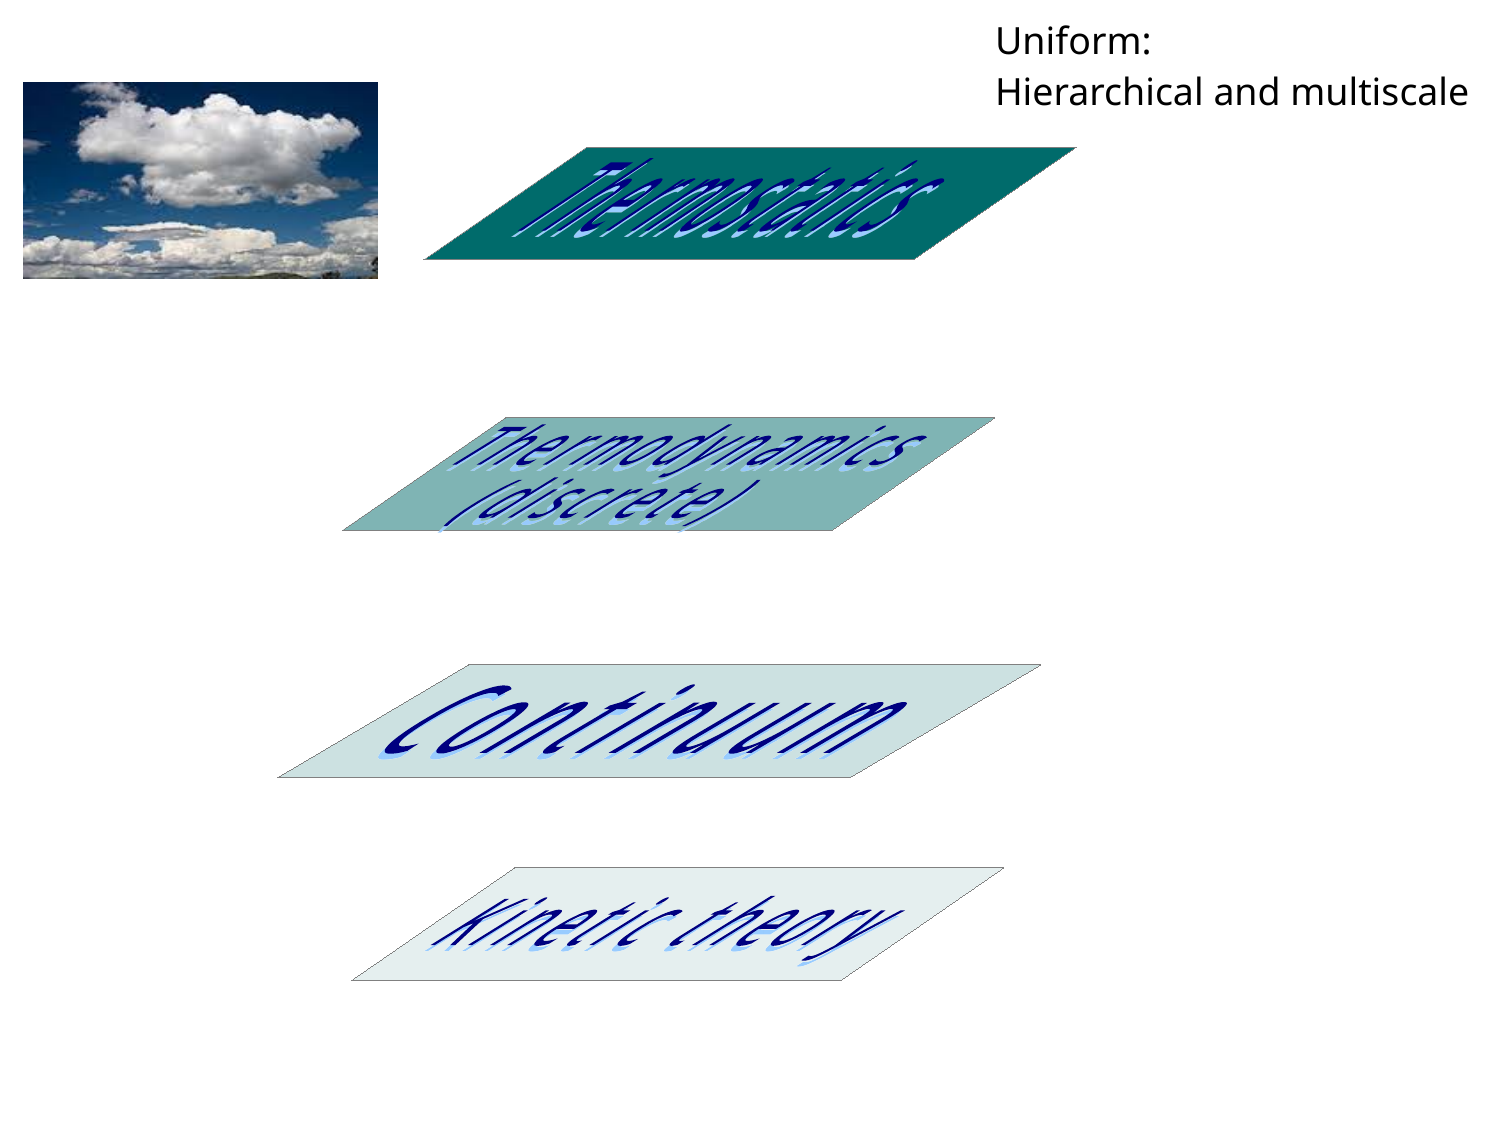

Uniform:
Hierarchical and multiscale
T h e r m o s t a t i c s
T h e r m o d y n a m i c s
( d i s c r e t e )
C o n t i n u u m
K i n e t i c t h e o r y